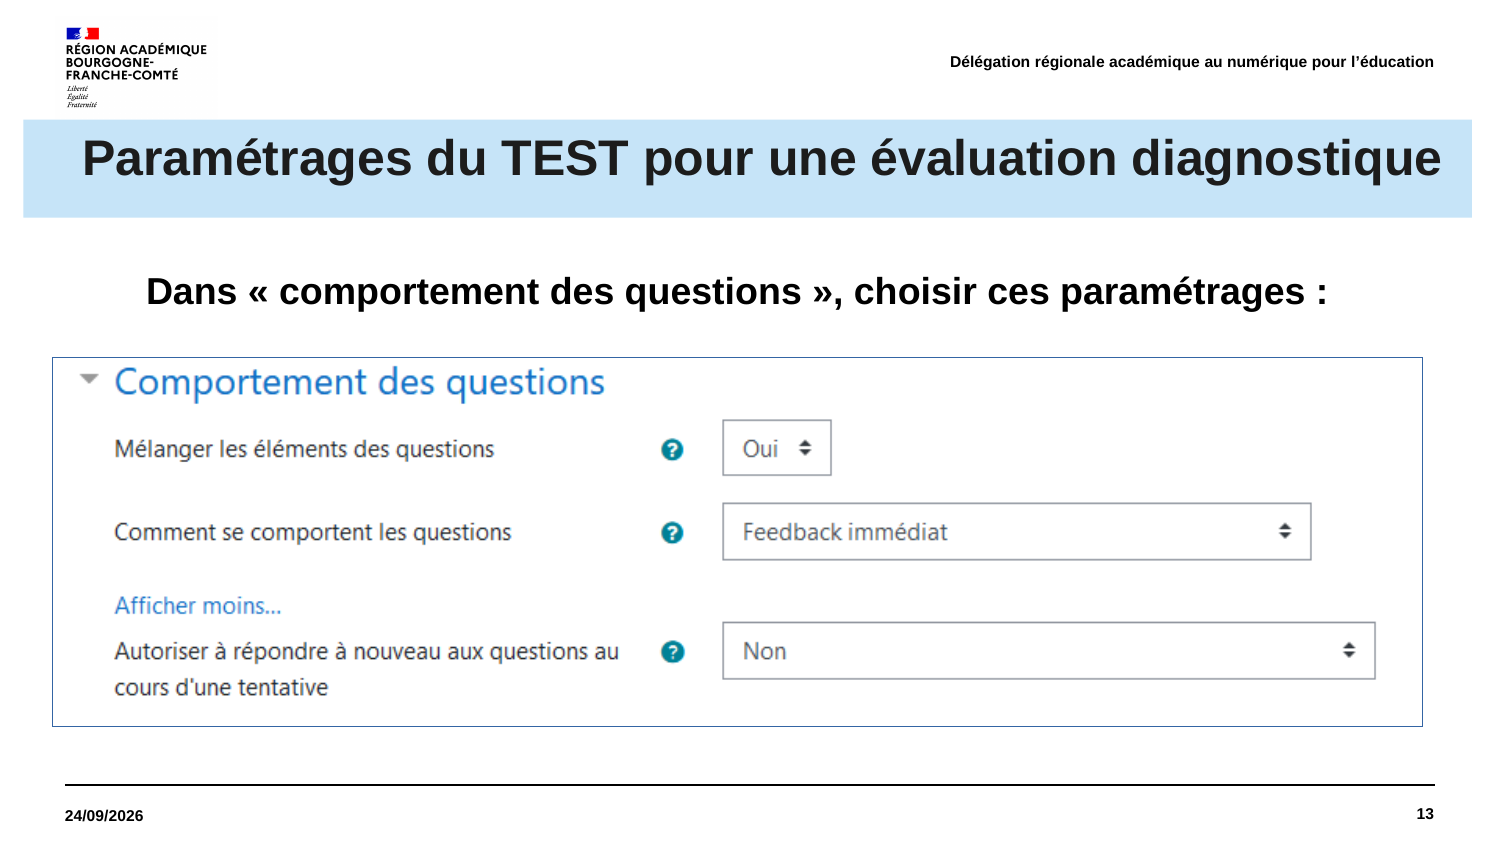

Délégation régionale académique au numérique pour l’éducation
Paramétrages du TEST pour une évaluation diagnostique
Dans « comportement des questions », choisir ces paramétrages :